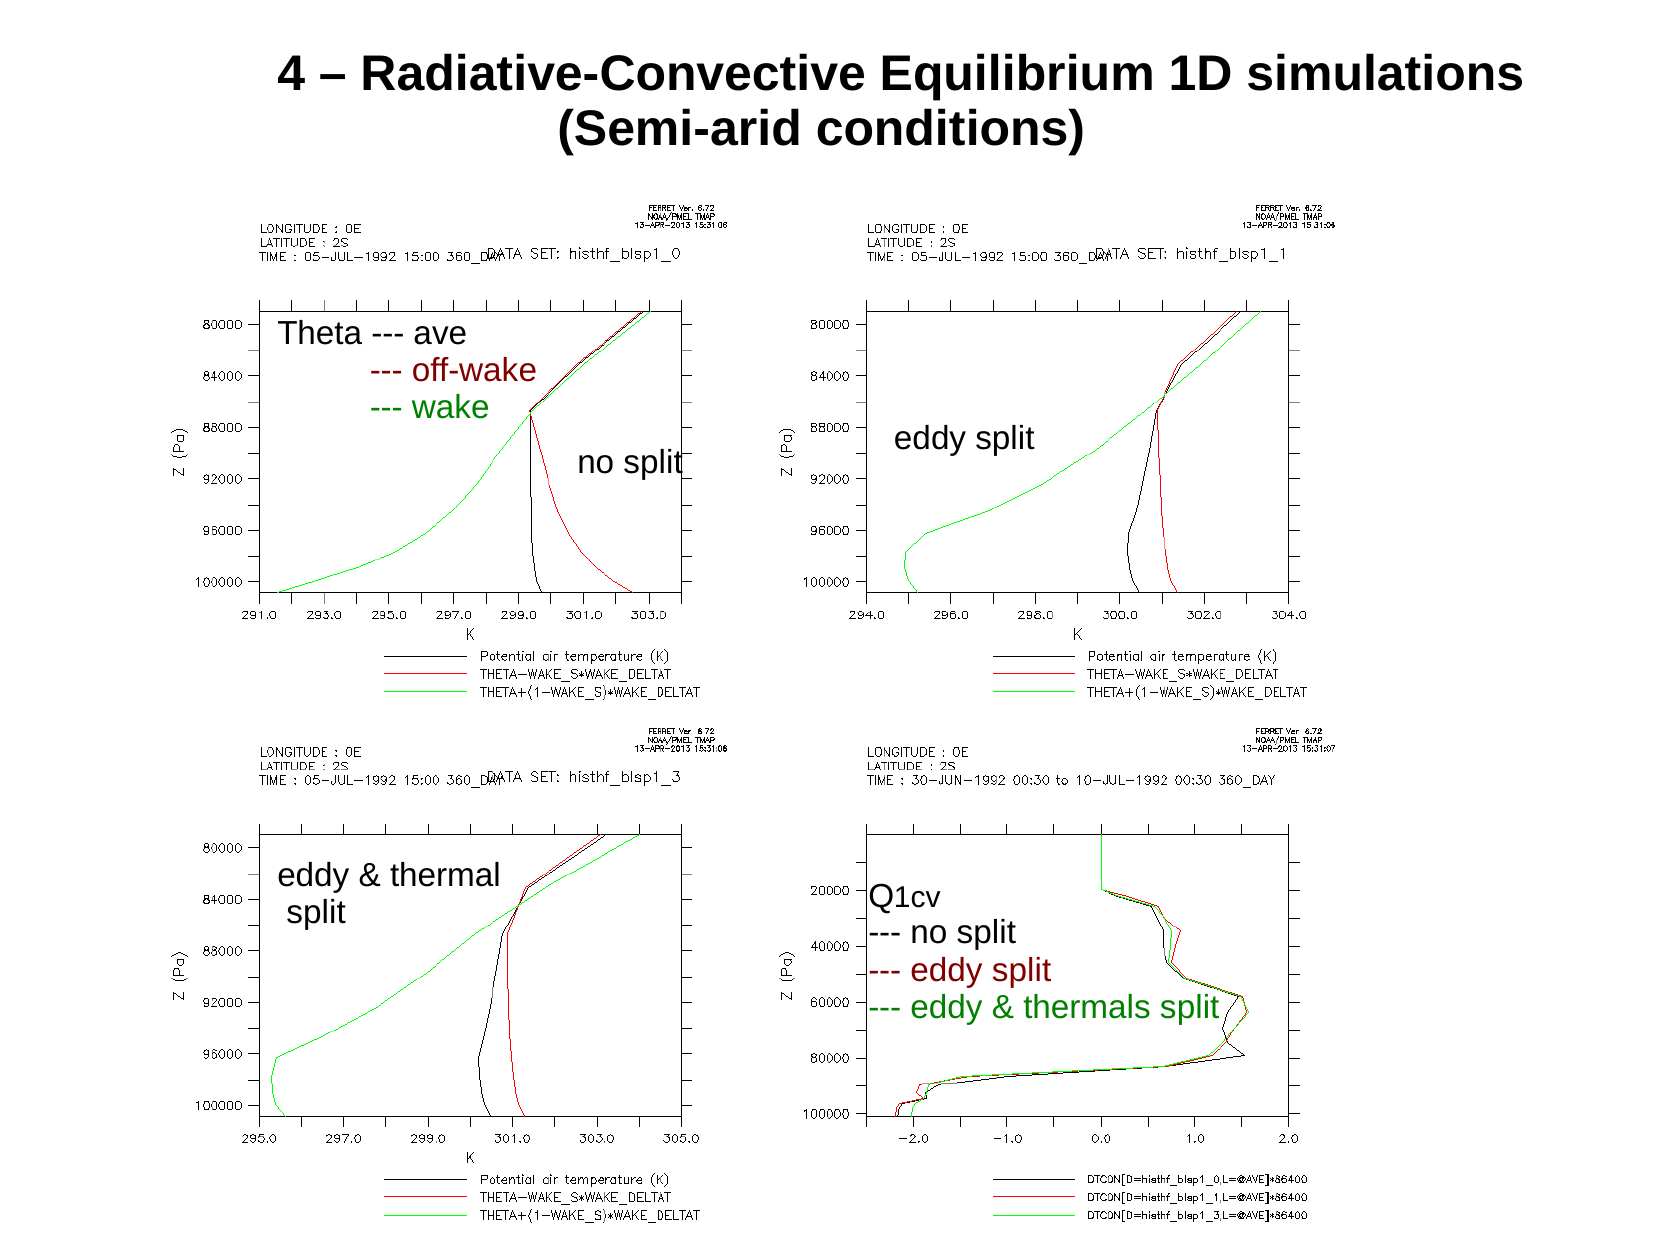

4 – Radiative-Convective Equilibrium 1D simulations
 (Semi-arid conditions)
Theta --- ave
 --- off-wake
 --- wake
eddy split
no split
eddy & thermal
 split
Q1cv
--- no split
--- eddy split
--- eddy & thermals split